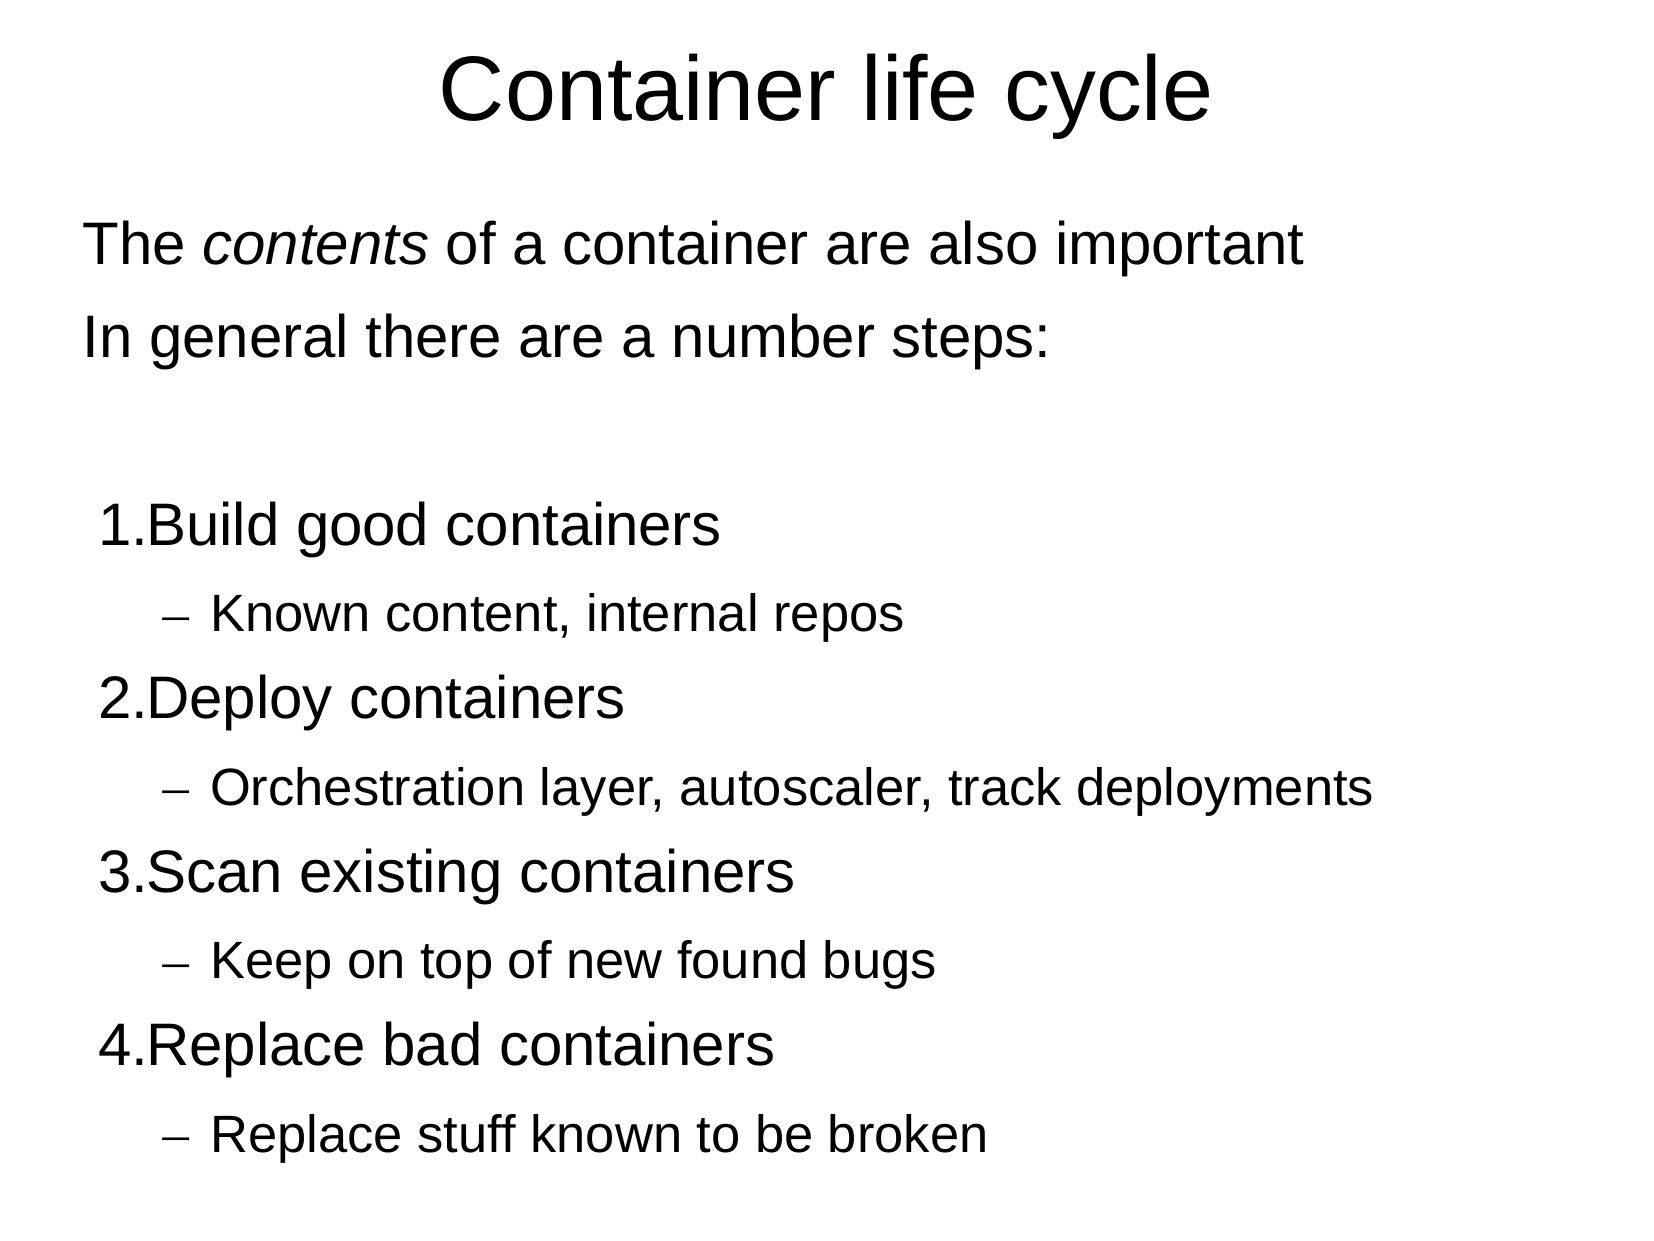

# Container life cycle
The contents of a container are also important
In general there are a number steps:
Build good containers
Known content, internal repos
Deploy containers
Orchestration layer, autoscaler, track deployments
Scan existing containers
Keep on top of new found bugs
Replace bad containers
Replace stuff known to be broken